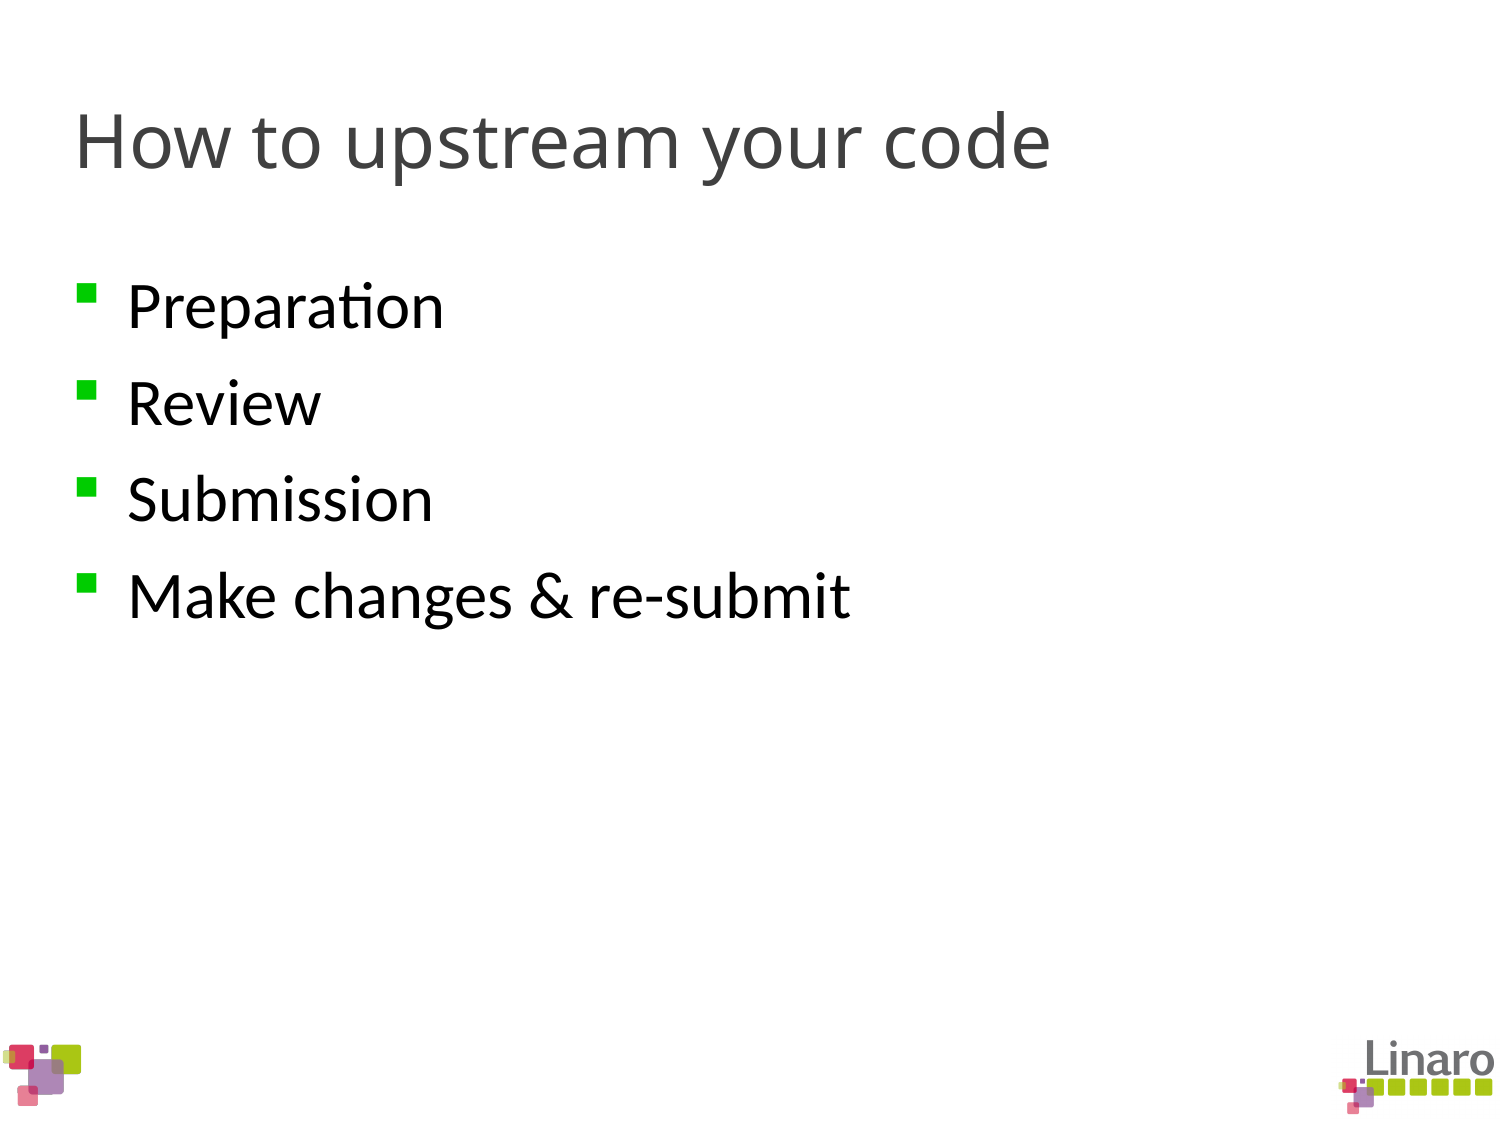

# How to upstream your code
Preparation
Review
Submission
Make changes & re-submit